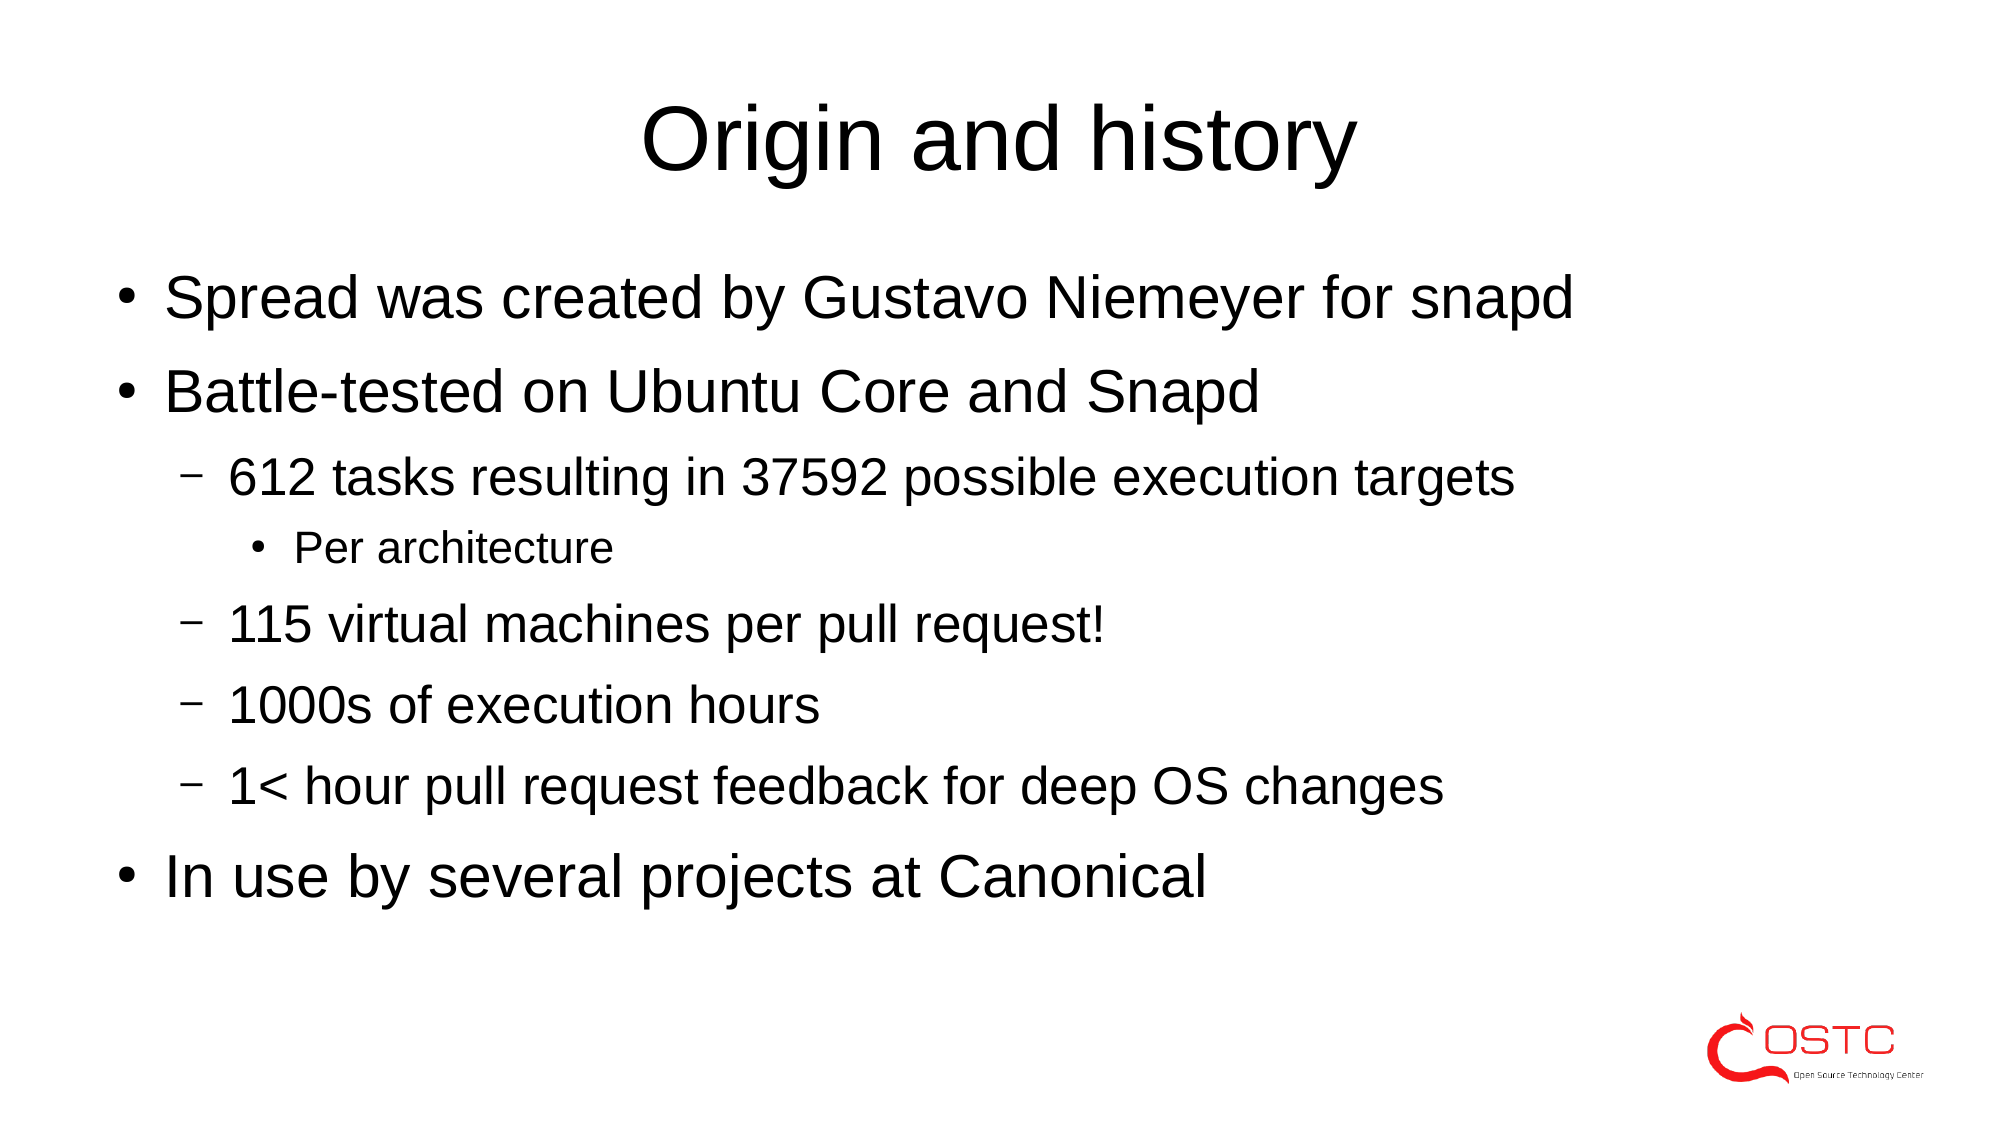

# Origin and history
Spread was created by Gustavo Niemeyer for snapd
Battle-tested on Ubuntu Core and Snapd
612 tasks resulting in 37592 possible execution targets
Per architecture
115 virtual machines per pull request!
1000s of execution hours
1< hour pull request feedback for deep OS changes
In use by several projects at Canonical